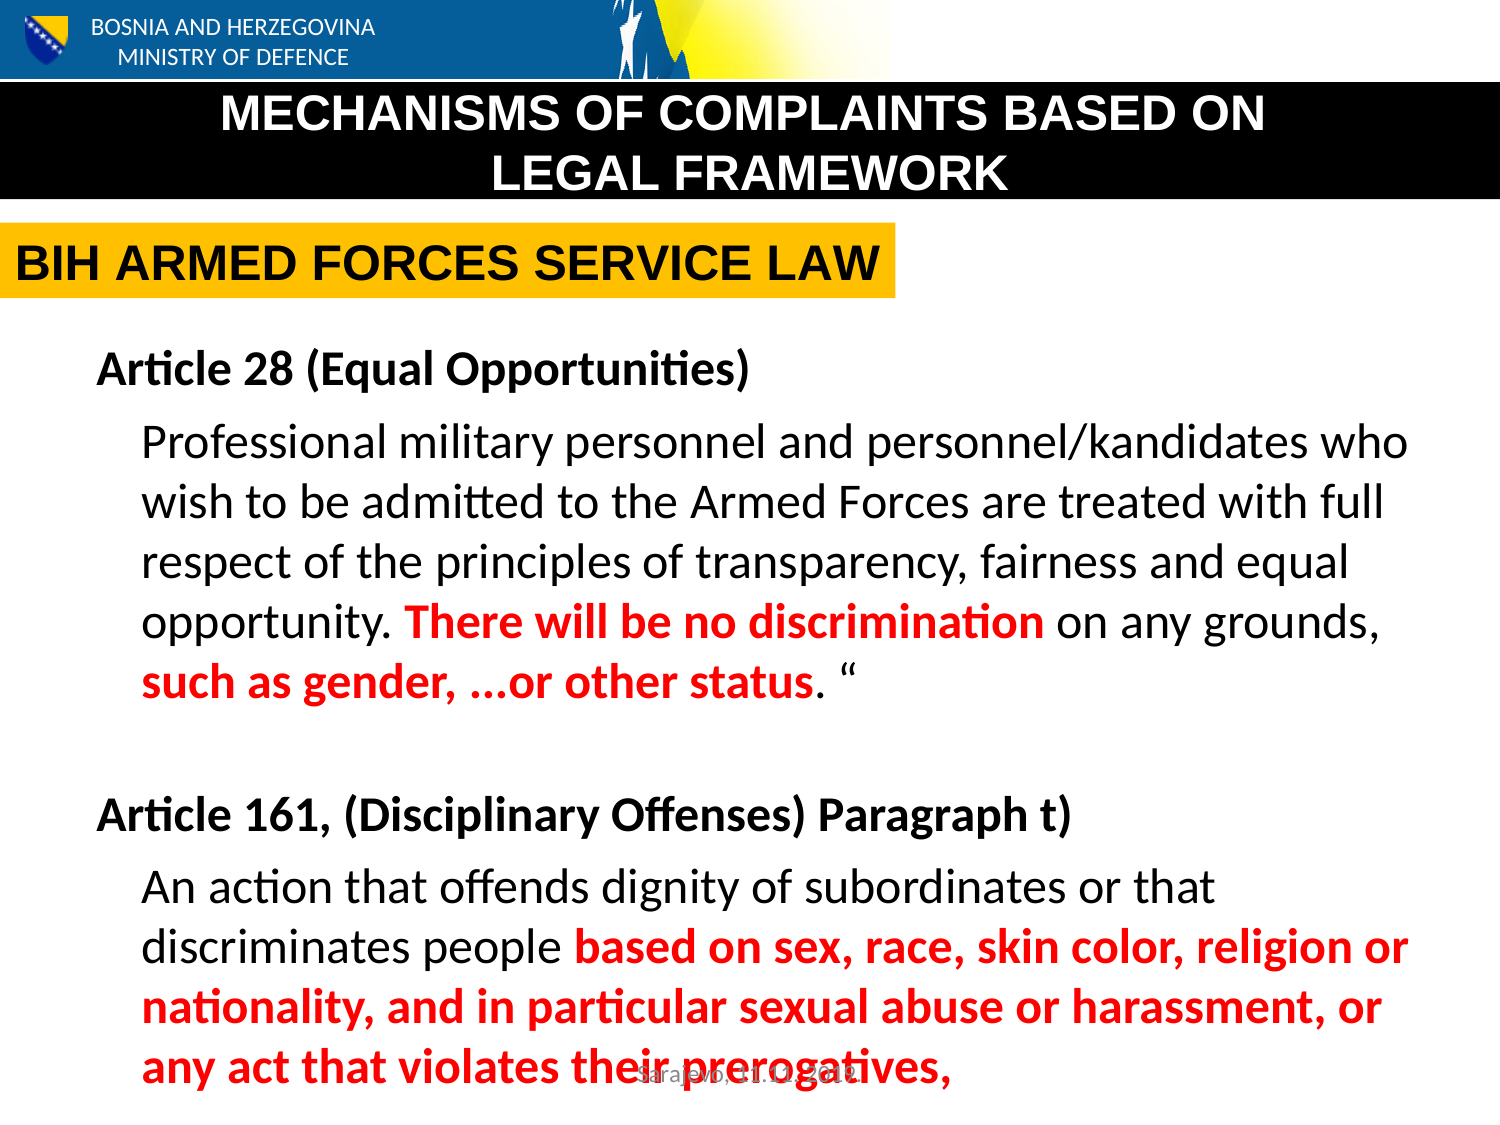

MECHANISMS OF COMPLAINTS BASED ON
LEGAL FRAMEWORK
BIH ARMED FORCES SERVICE LAW
# Article 28 (Equal Opportunities)
	Professional military personnel and personnel/kandidates who wish to be admitted to the Armed Forces are treated with full respect of the principles of transparency, fairness and equal opportunity. There will be no discrimination on any grounds, such as gender, ...or other status. “
 Article 161, (Disciplinary Offenses) Paragraph t)
 An action that offends dignity of subordinates or that discriminates people based on sex, race, skin color, religion or nationality, and in particular sexual abuse or harassment, or any act that violates their prerogatives,
Sarajevo, 11.11. 2019.